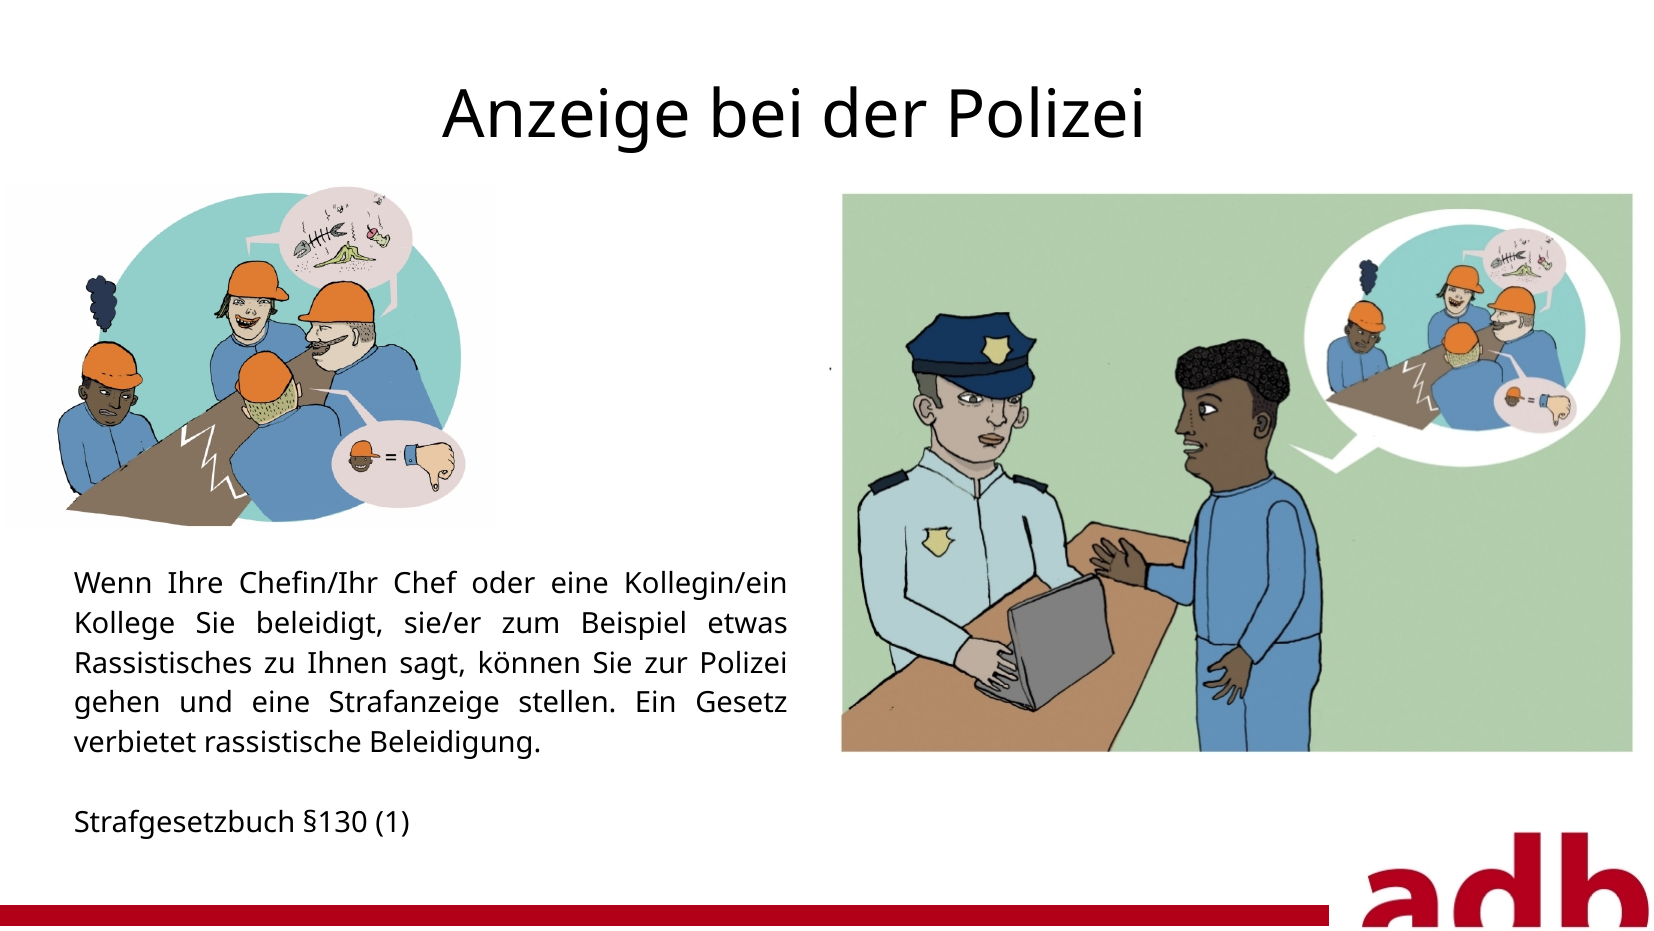

Anzeige bei der Polizei
Wenn Ihre Chefin/Ihr Chef oder eine Kollegin/ein Kollege Sie beleidigt, sie/er zum Beispiel etwas Rassistisches zu Ihnen sagt, können Sie zur Polizei gehen und eine Strafanzeige stellen. Ein Gesetz verbietet rassistische Beleidigung.
Strafgesetzbuch §130 (1)